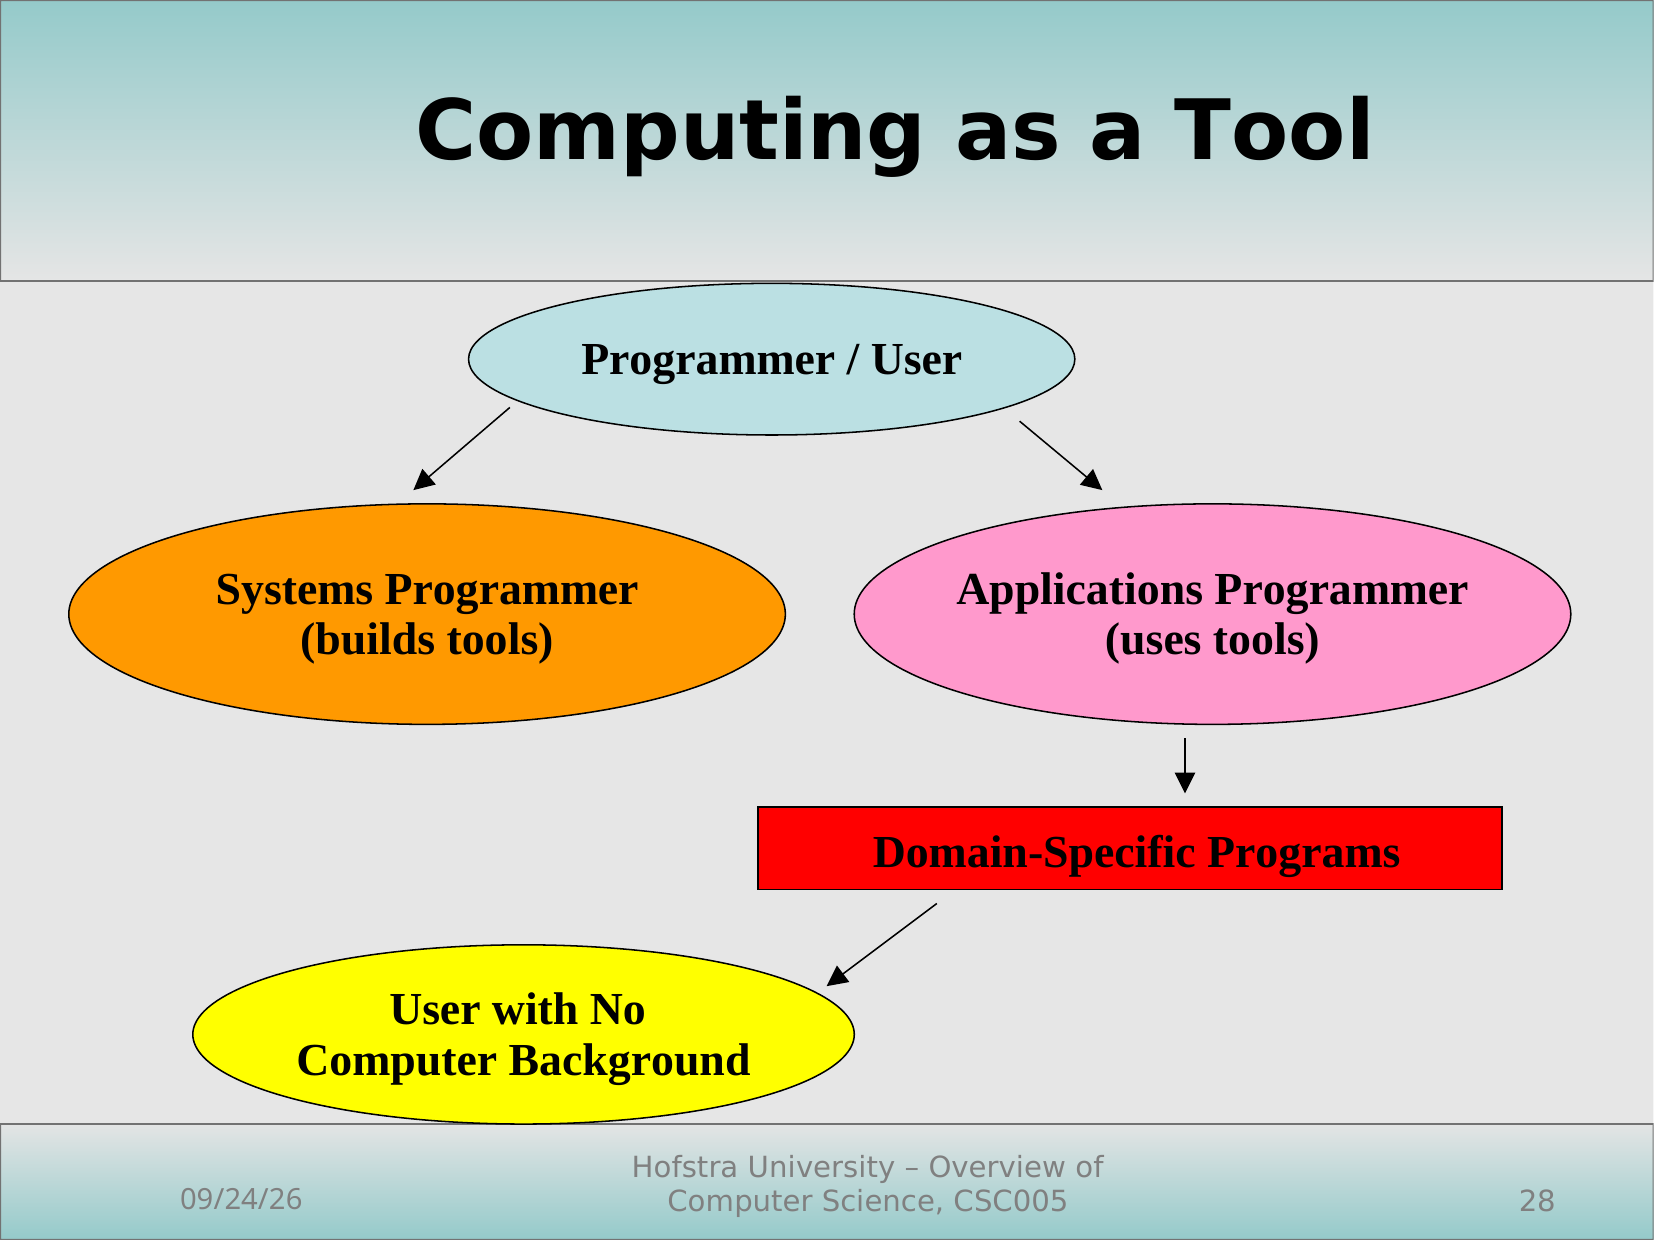

# Computing as a Tool
Programmer / User
Systems Programmer
(builds tools)
Applications Programmer
(uses tools)
 Domain-Specific Programs
User with No
Computer Background
28